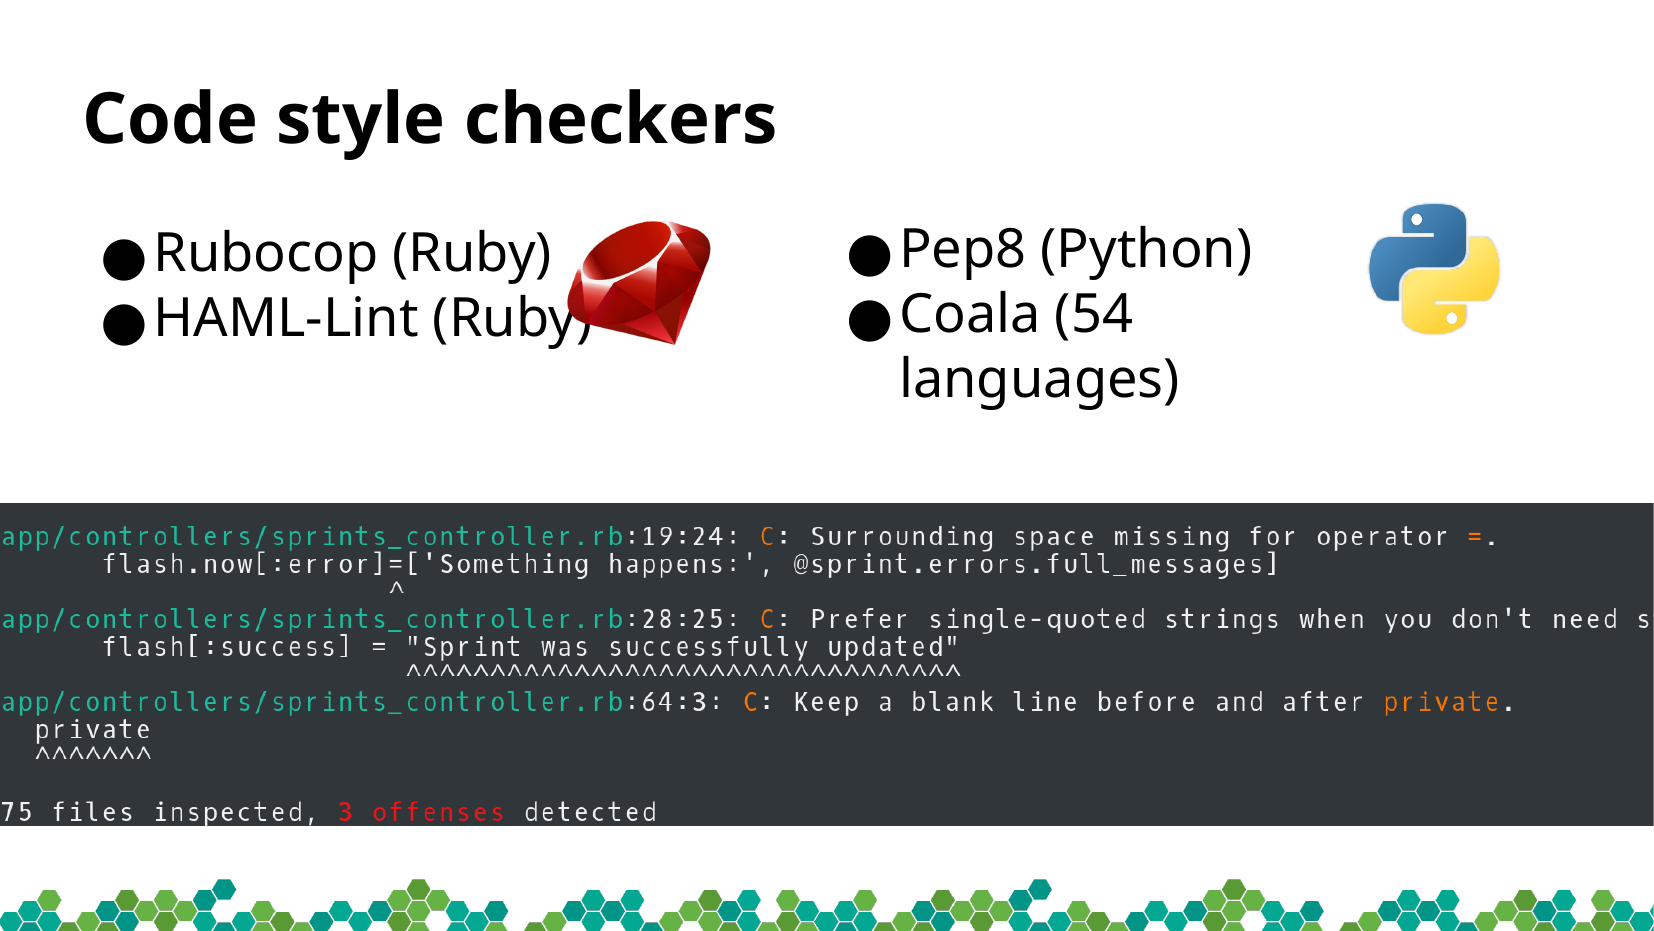

Code style checkers
Pep8 (Python)
Coala (54 languages)
Rubocop (Ruby)
HAML-Lint (Ruby)